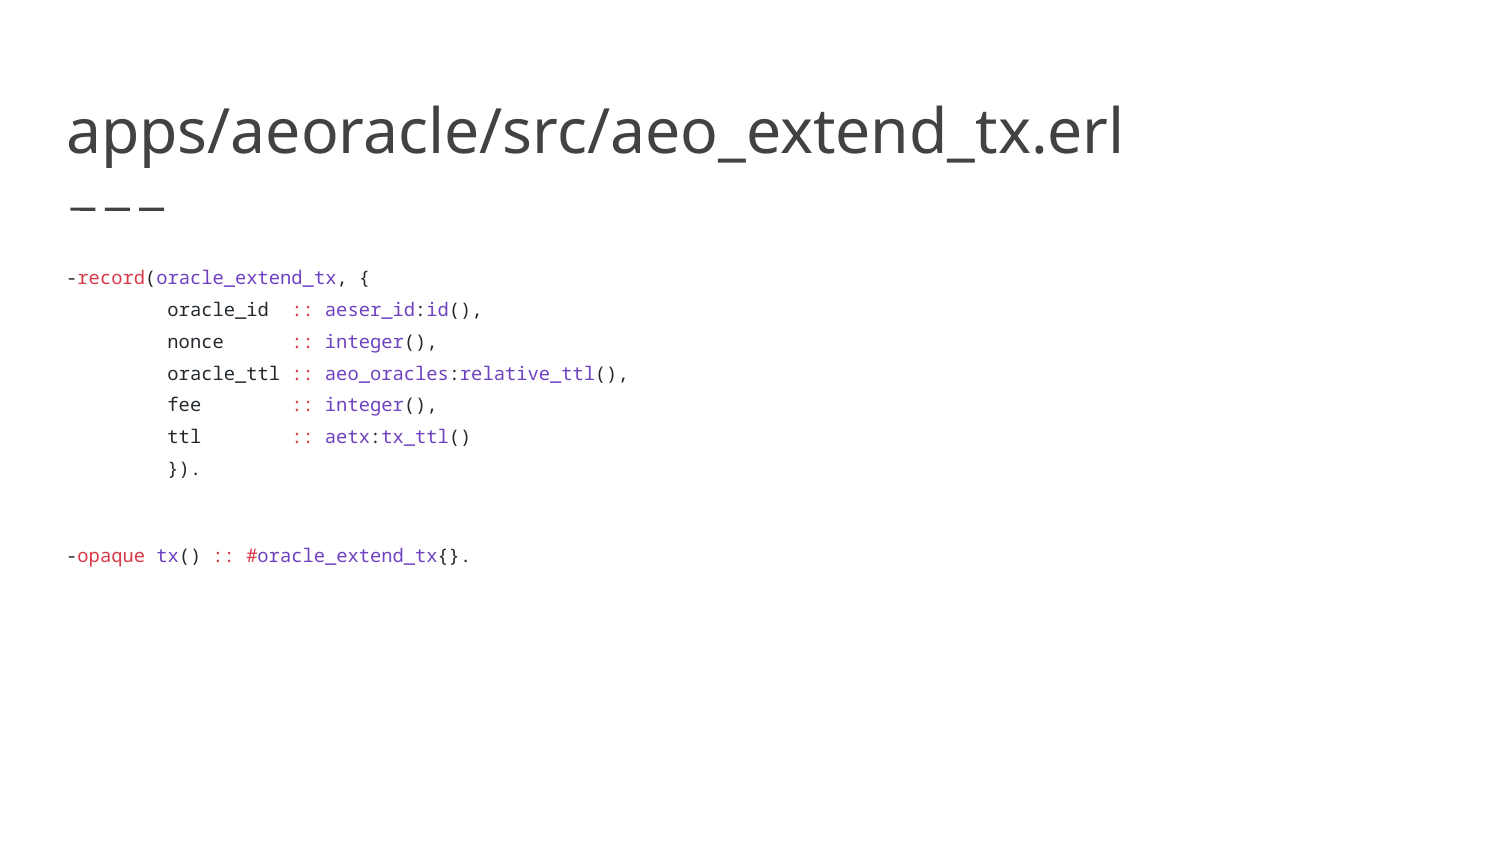

# apps/aeoracle/src/aeo_extend_tx.erl
-record(oracle_extend_tx, {
 oracle_id :: aeser_id:id(),
 nonce :: integer(),
 oracle_ttl :: aeo_oracles:relative_ttl(),
 fee :: integer(),
 ttl :: aetx:tx_ttl()
 }).
-opaque tx() :: #oracle_extend_tx{}.